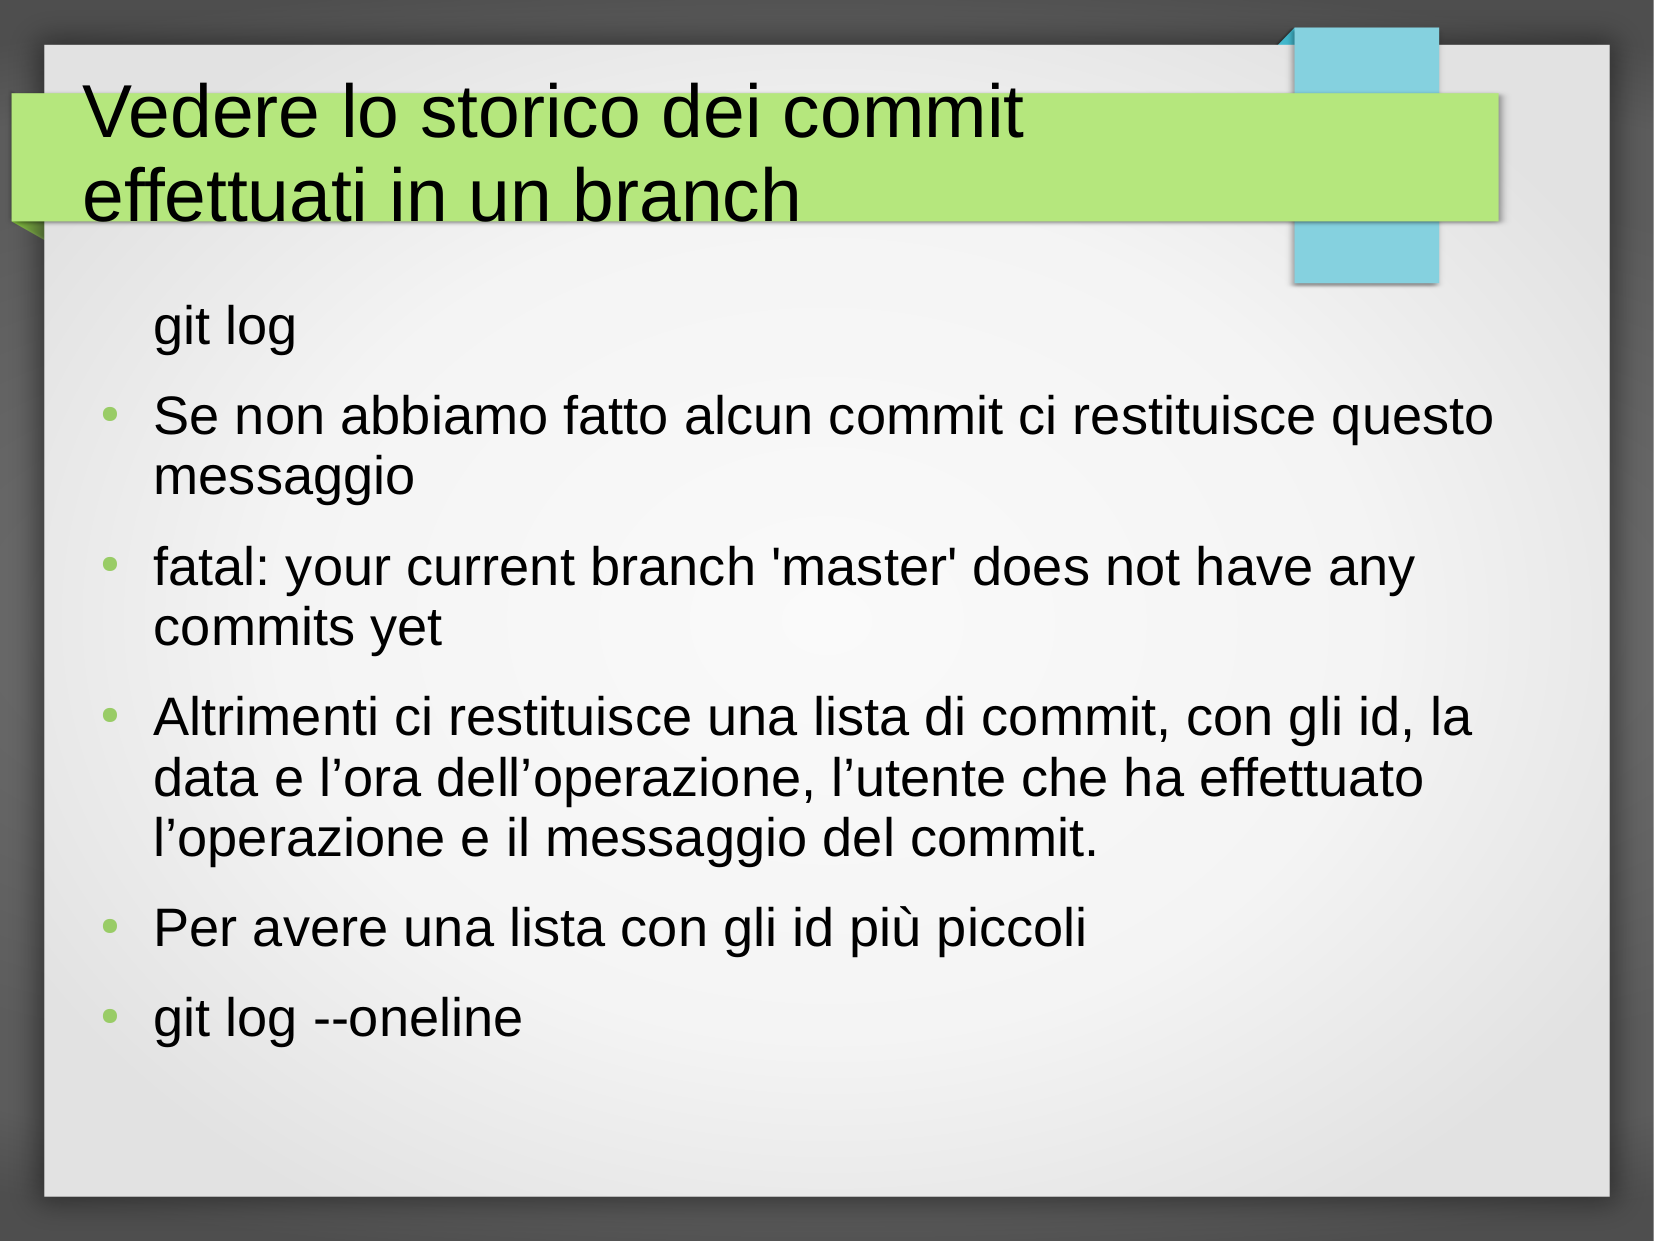

# Vedere lo storico dei commit effettuati in un branch
git log
Se non abbiamo fatto alcun commit ci restituisce questo messaggio
fatal: your current branch 'master' does not have any commits yet
Altrimenti ci restituisce una lista di commit, con gli id, la data e l’ora dell’operazione, l’utente che ha effettuato l’operazione e il messaggio del commit.
Per avere una lista con gli id più piccoli
git log --oneline